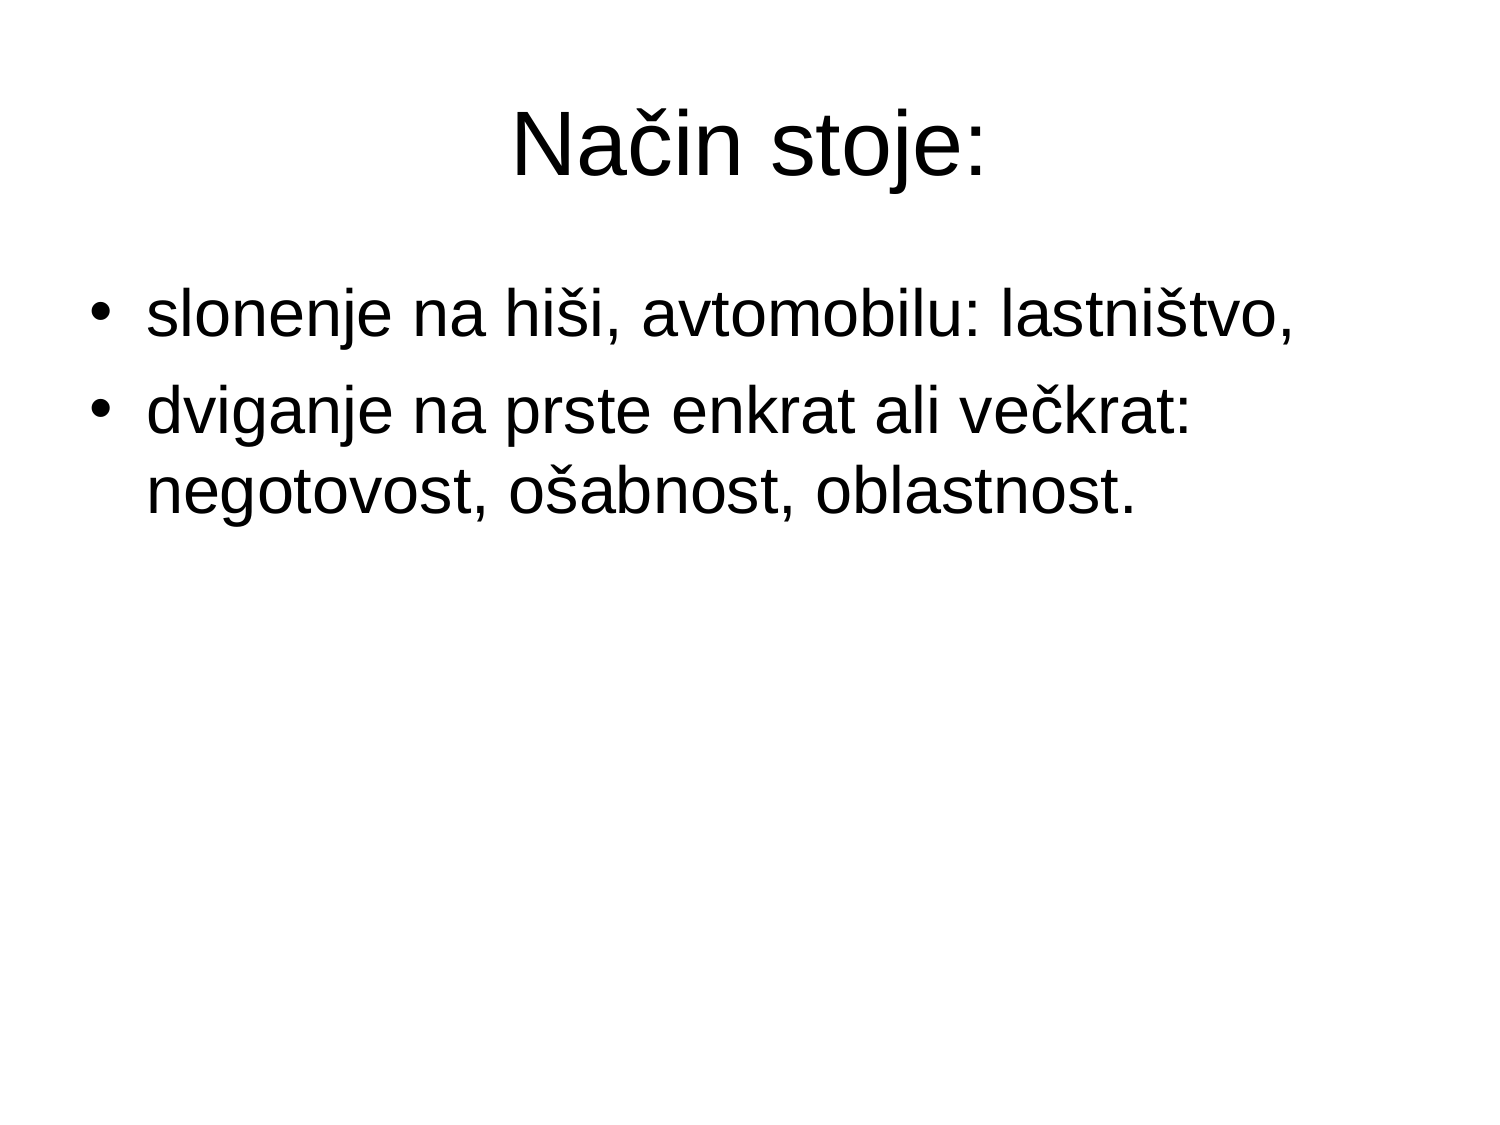

# Način stoje:
slonenje na hiši, avtomobilu: lastništvo,
dviganje na prste enkrat ali večkrat: negotovost, ošabnost, oblastnost.